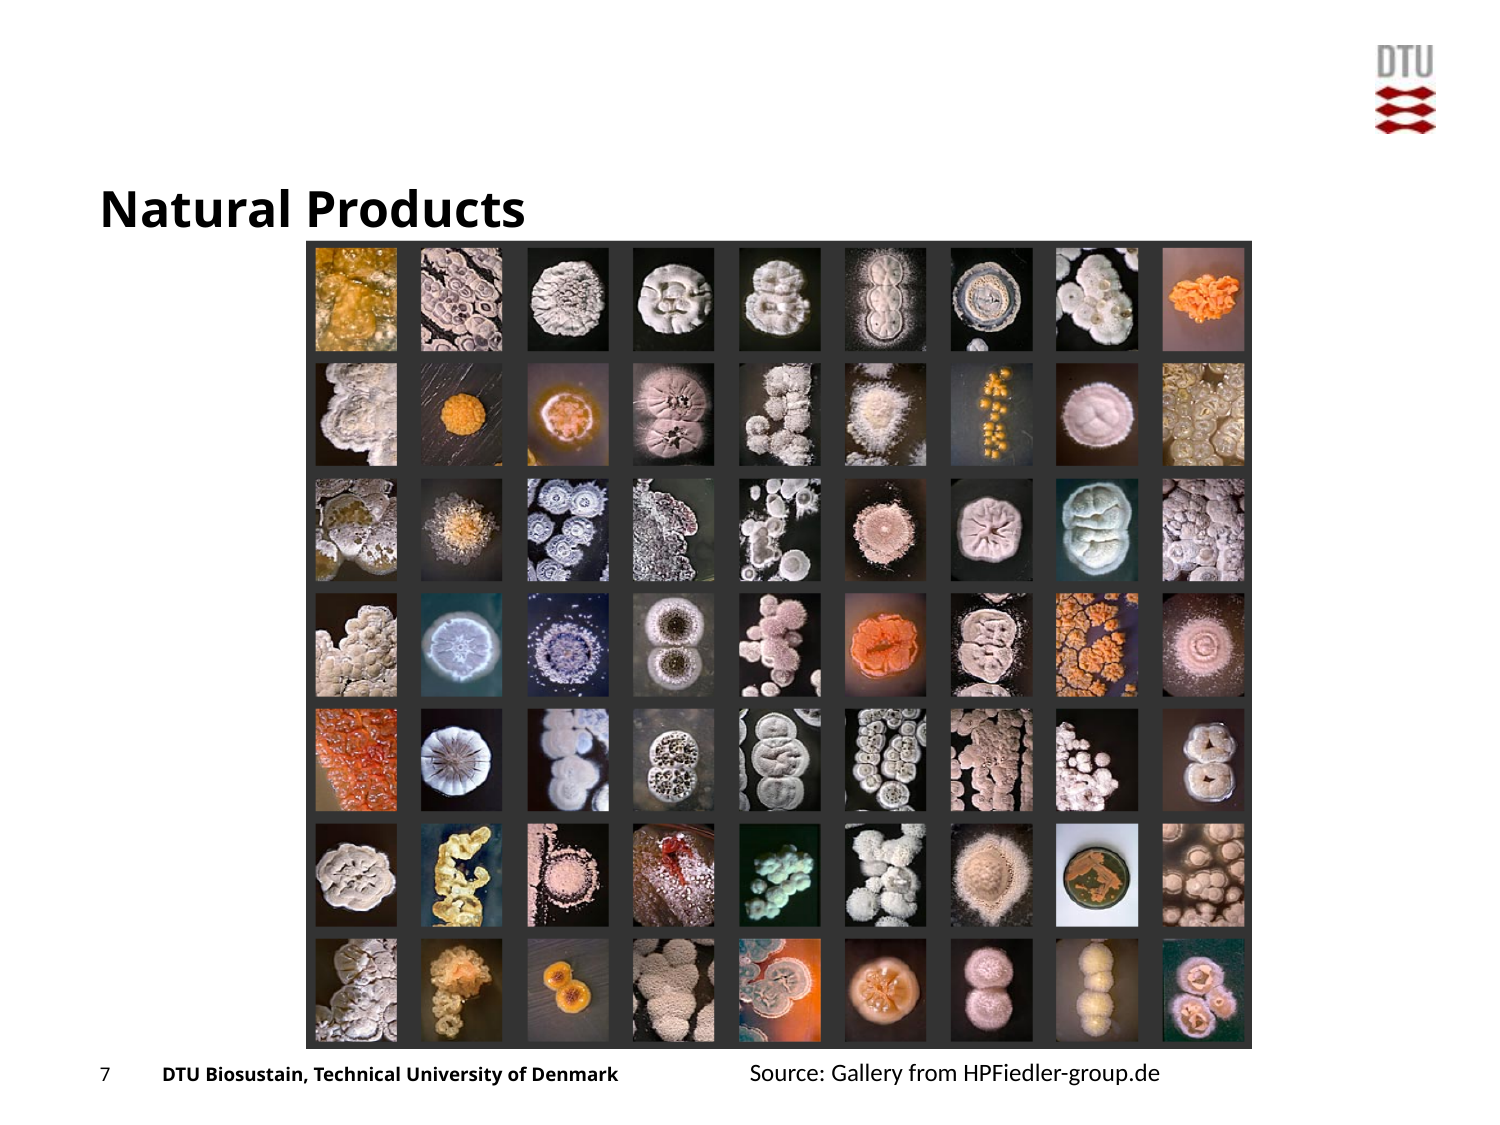

# Natural Products
Source: Gallery from HPFiedler-group.de